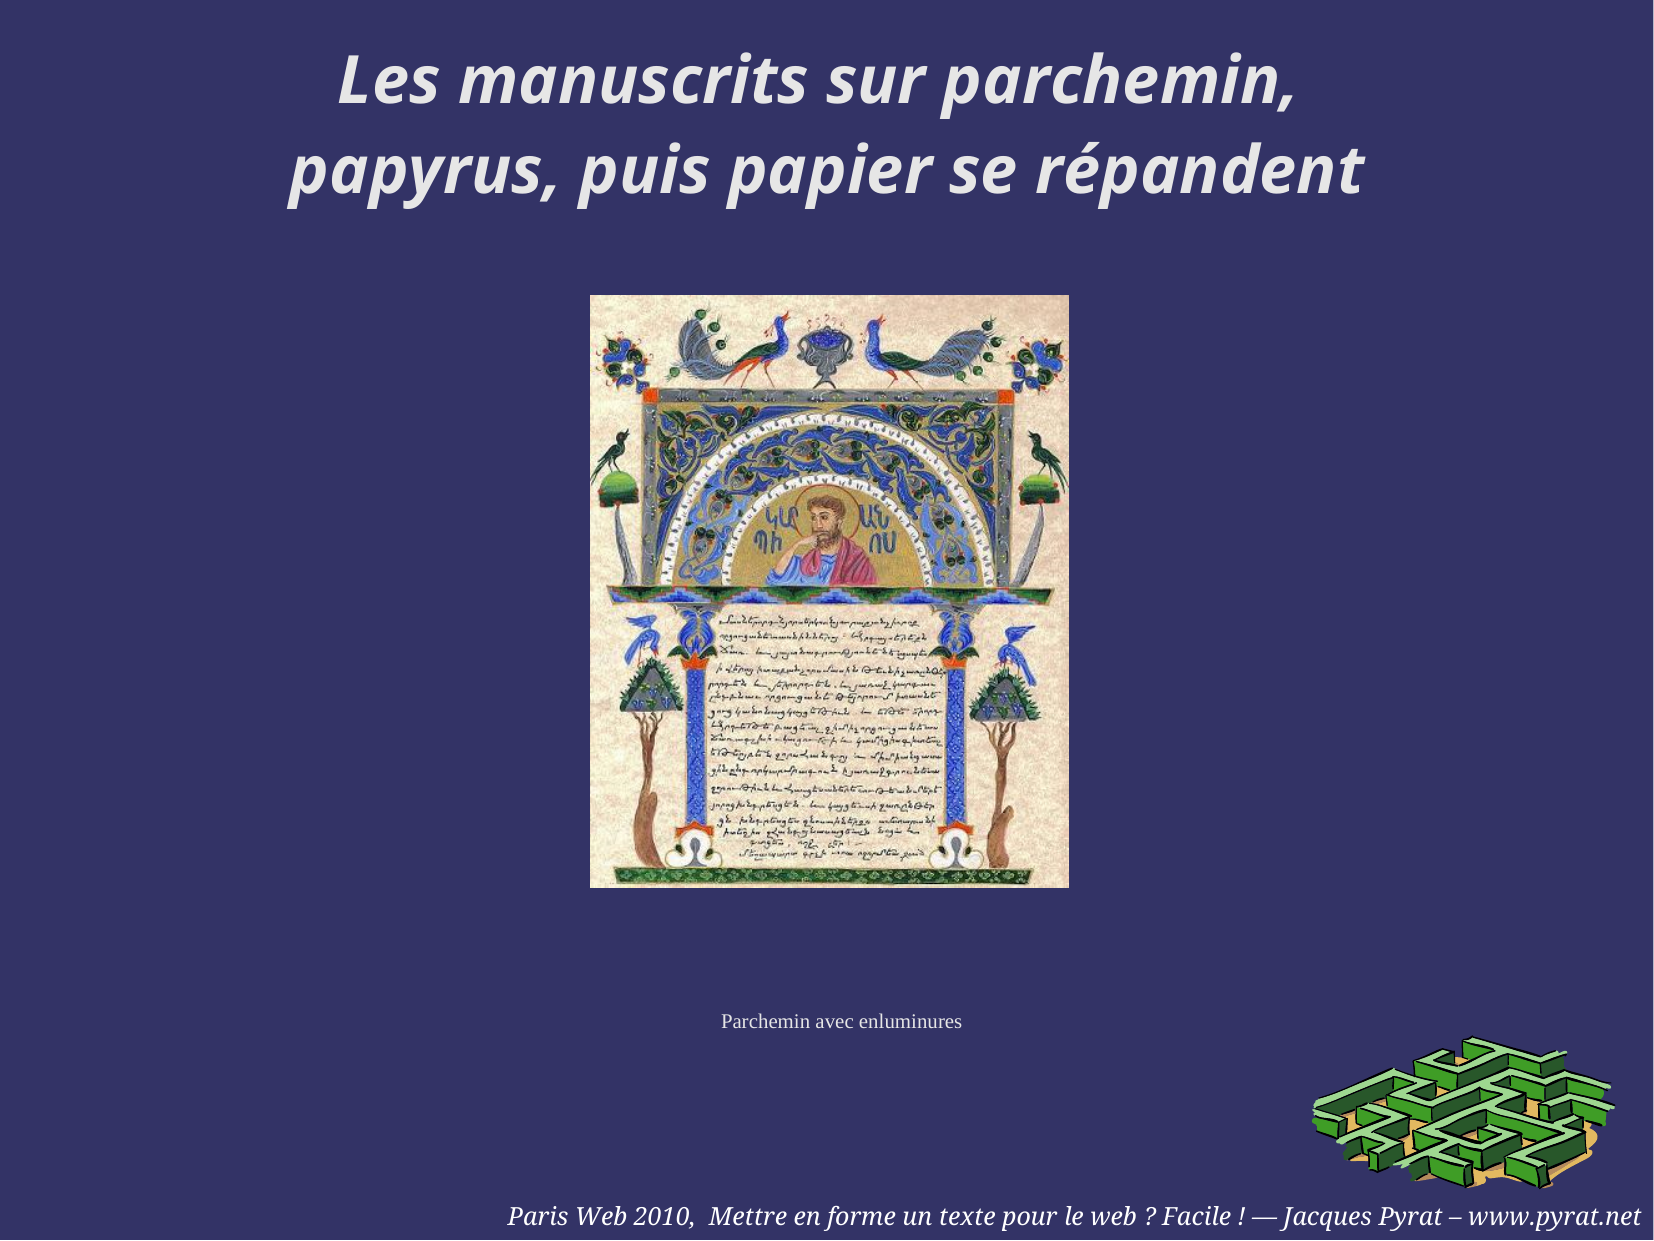

# Les manuscrits sur parchemin, papyrus, puis papier se répandent
Parchemin avec enluminures